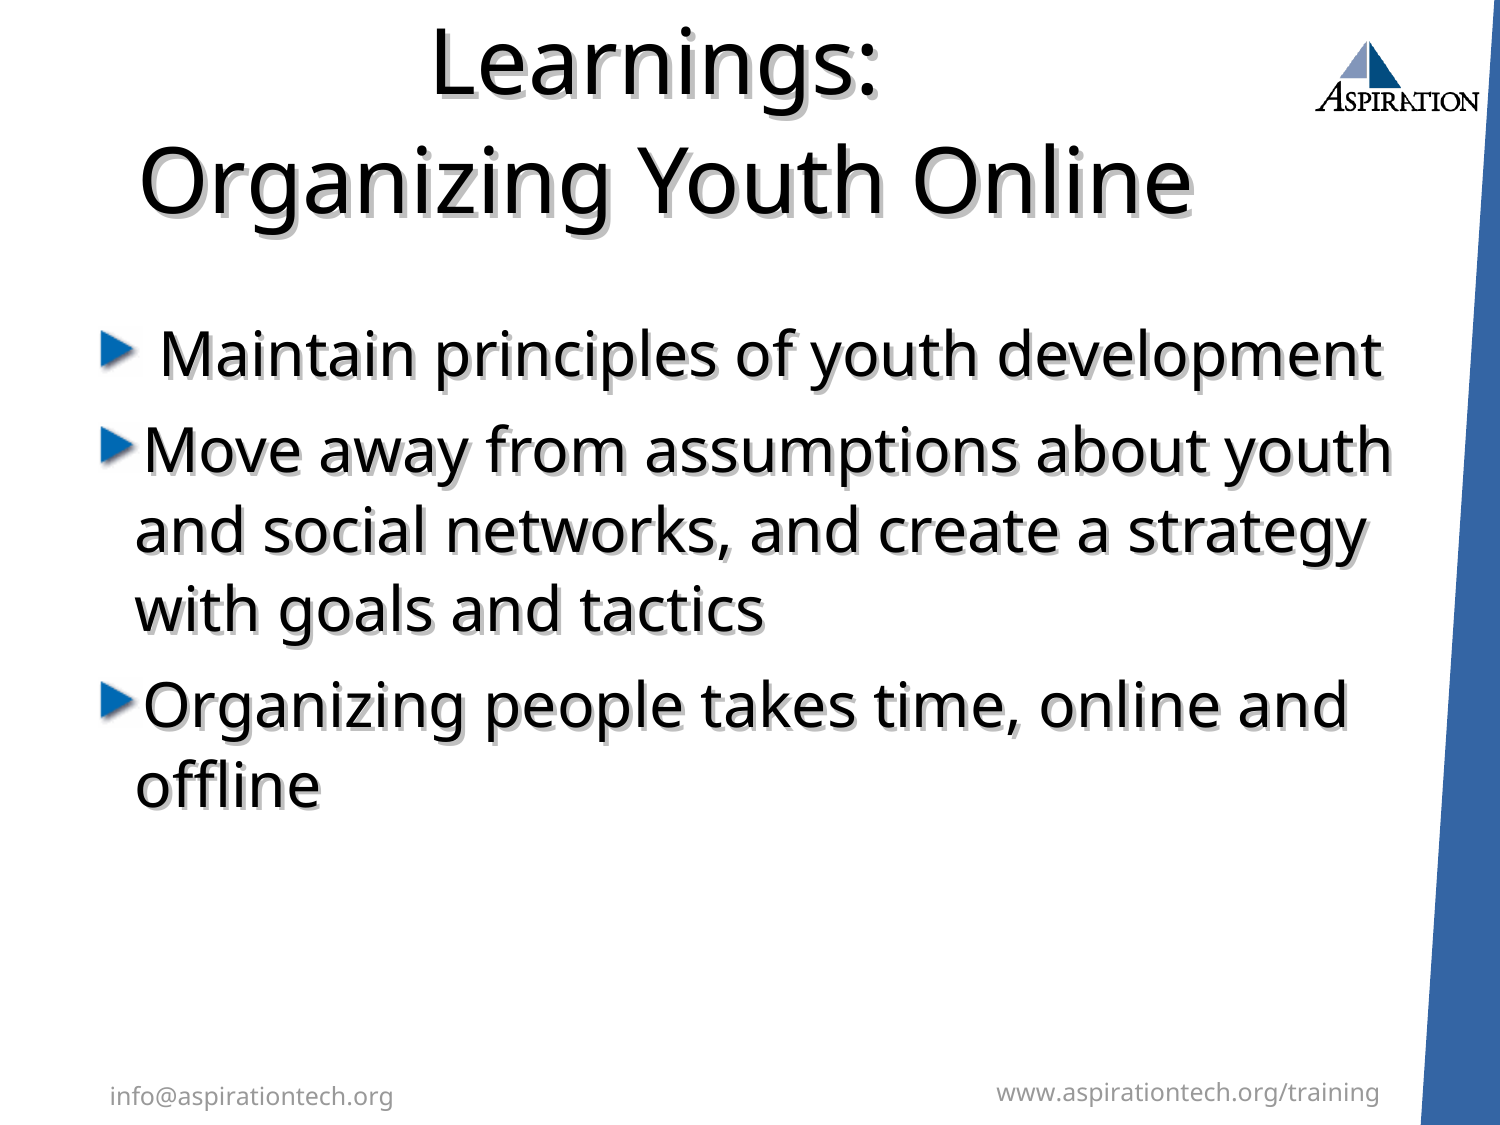

# Learnings: Organizing Youth Online
 Maintain principles of youth development
Move away from assumptions about youth and social networks, and create a strategy with goals and tactics
Organizing people takes time, online and offline